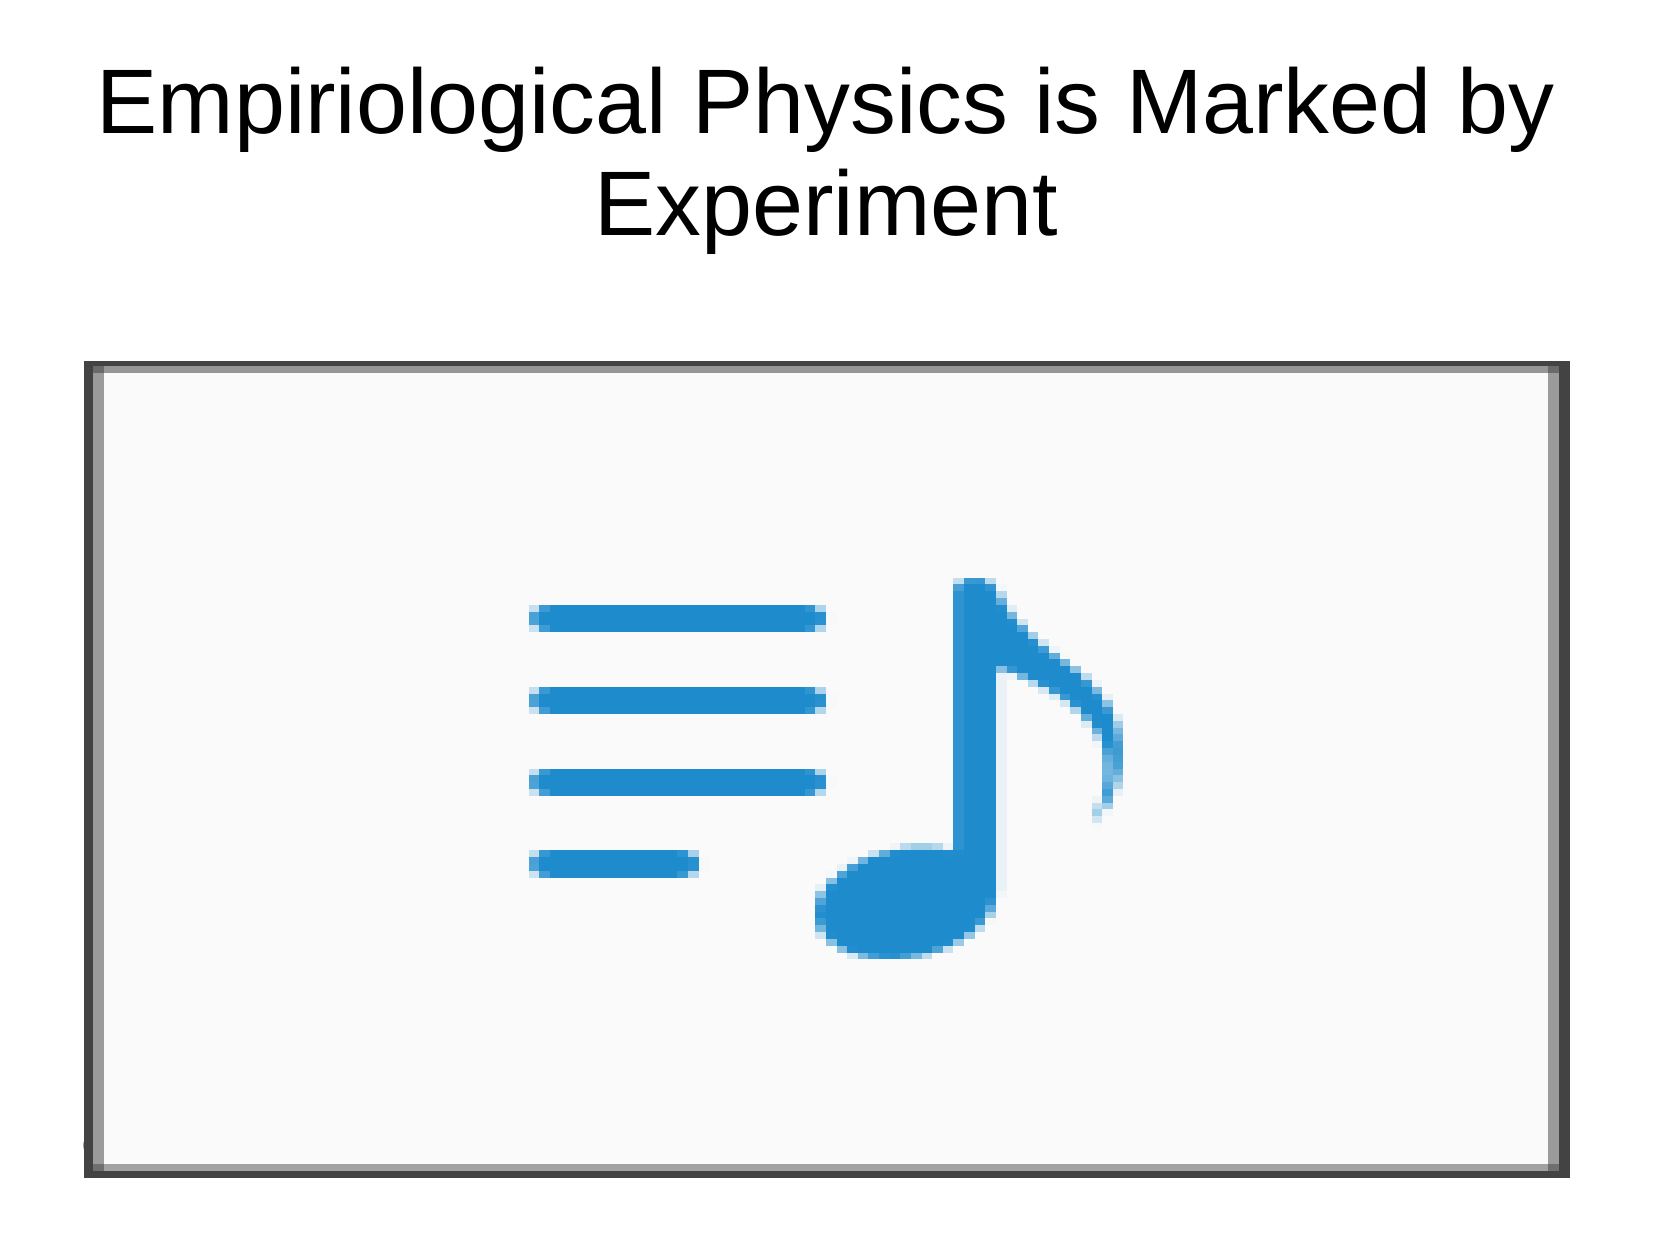

# Empiriological Physics is Marked by Experiment
`
A.M.D.G.
7